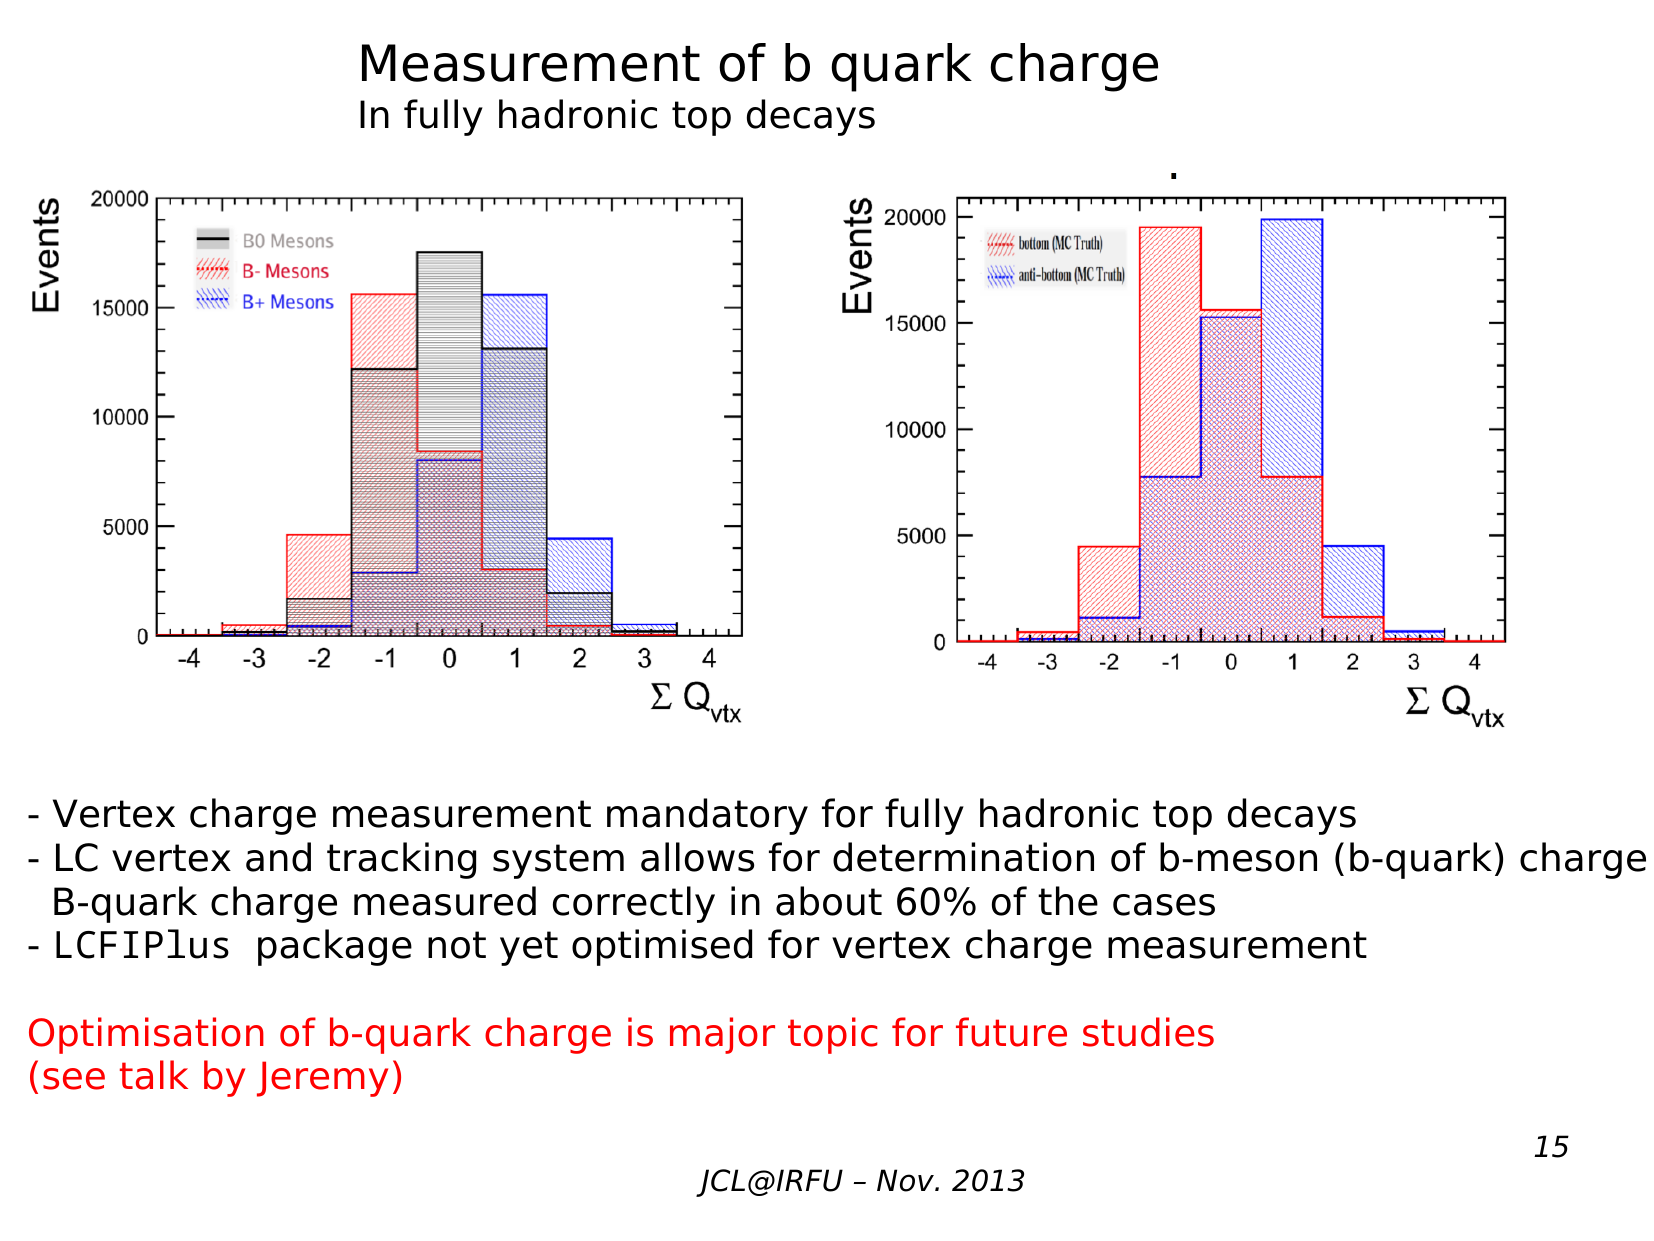

Measurement of b quark charge
In fully hadronic top decays
- Vertex charge measurement mandatory for fully hadronic top decays
- LC vertex and tracking system allows for determination of b-meson (b-quark) charge
 B-quark charge measured correctly in about 60% of the cases
- LCFIPlus package not yet optimised for vertex charge measurement
Optimisation of b-quark charge is major topic for future studies
(see talk by Jeremy)
FCPPL Workshop - March 2012
15